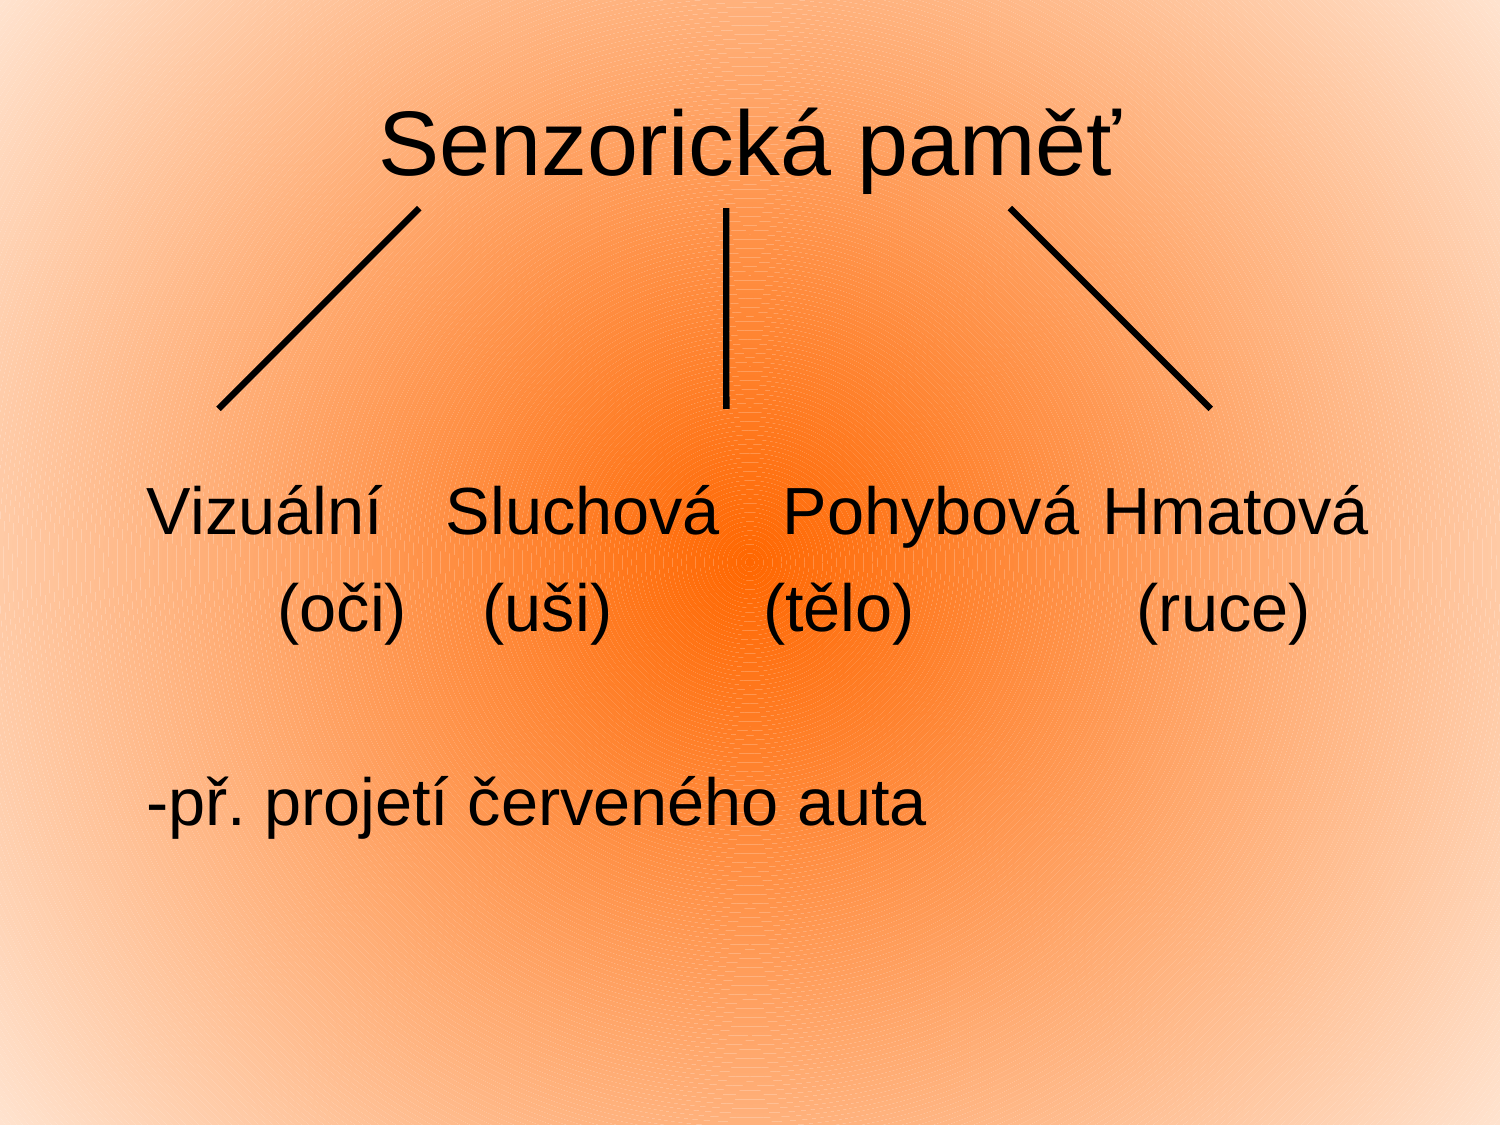

# Senzorická paměť
Vizuální	 Sluchová	 Pohybová	Hmatová
	(oči)	 (uši)	 (tělo)	 (ruce)
-př. projetí červeného auta